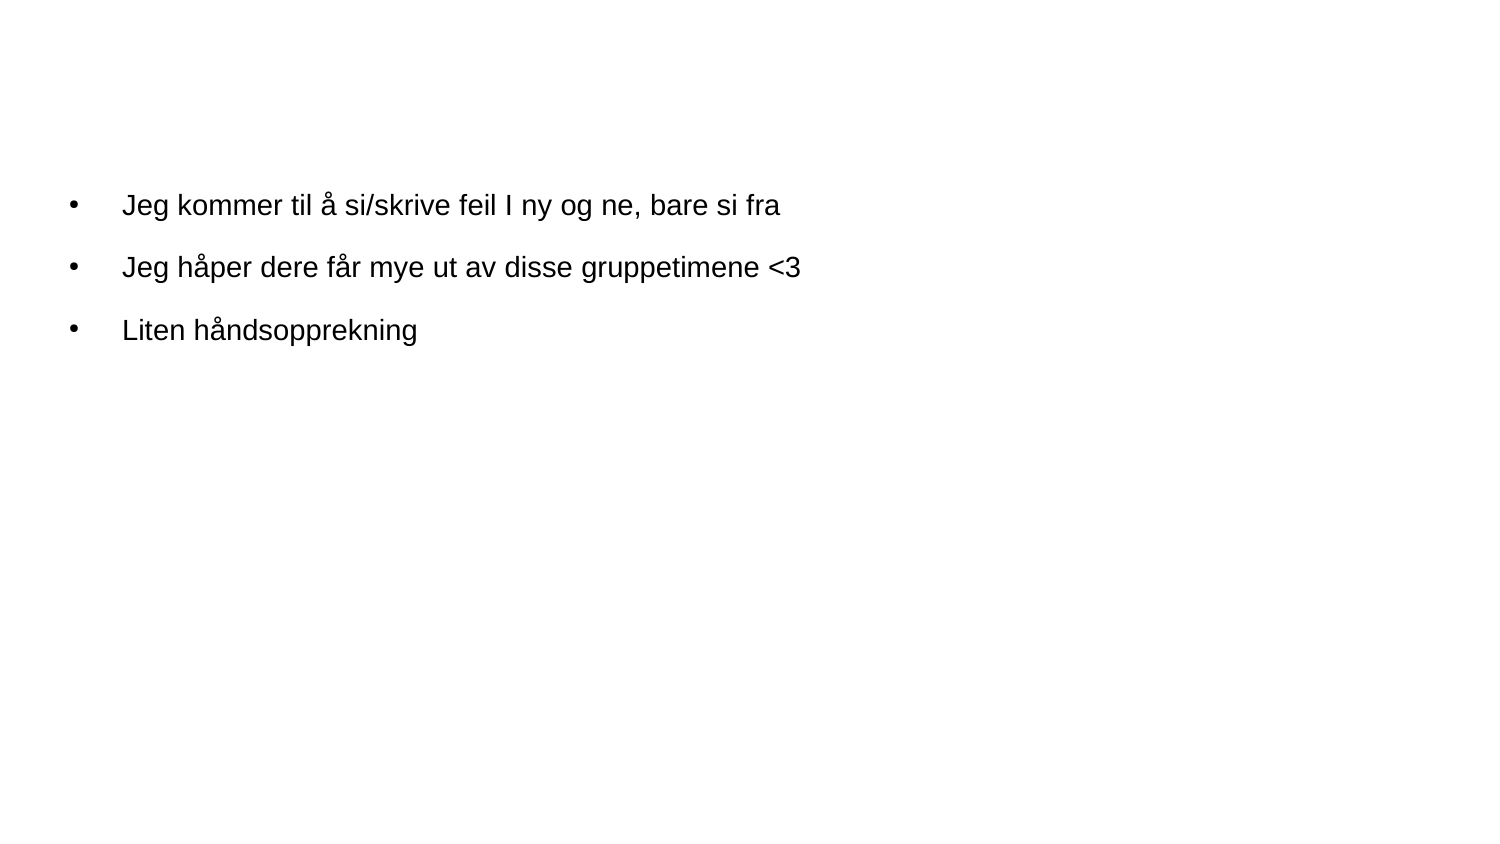

#
Jeg kommer til å si/skrive feil I ny og ne, bare si fra
Jeg håper dere får mye ut av disse gruppetimene <3
Liten håndsopprekning